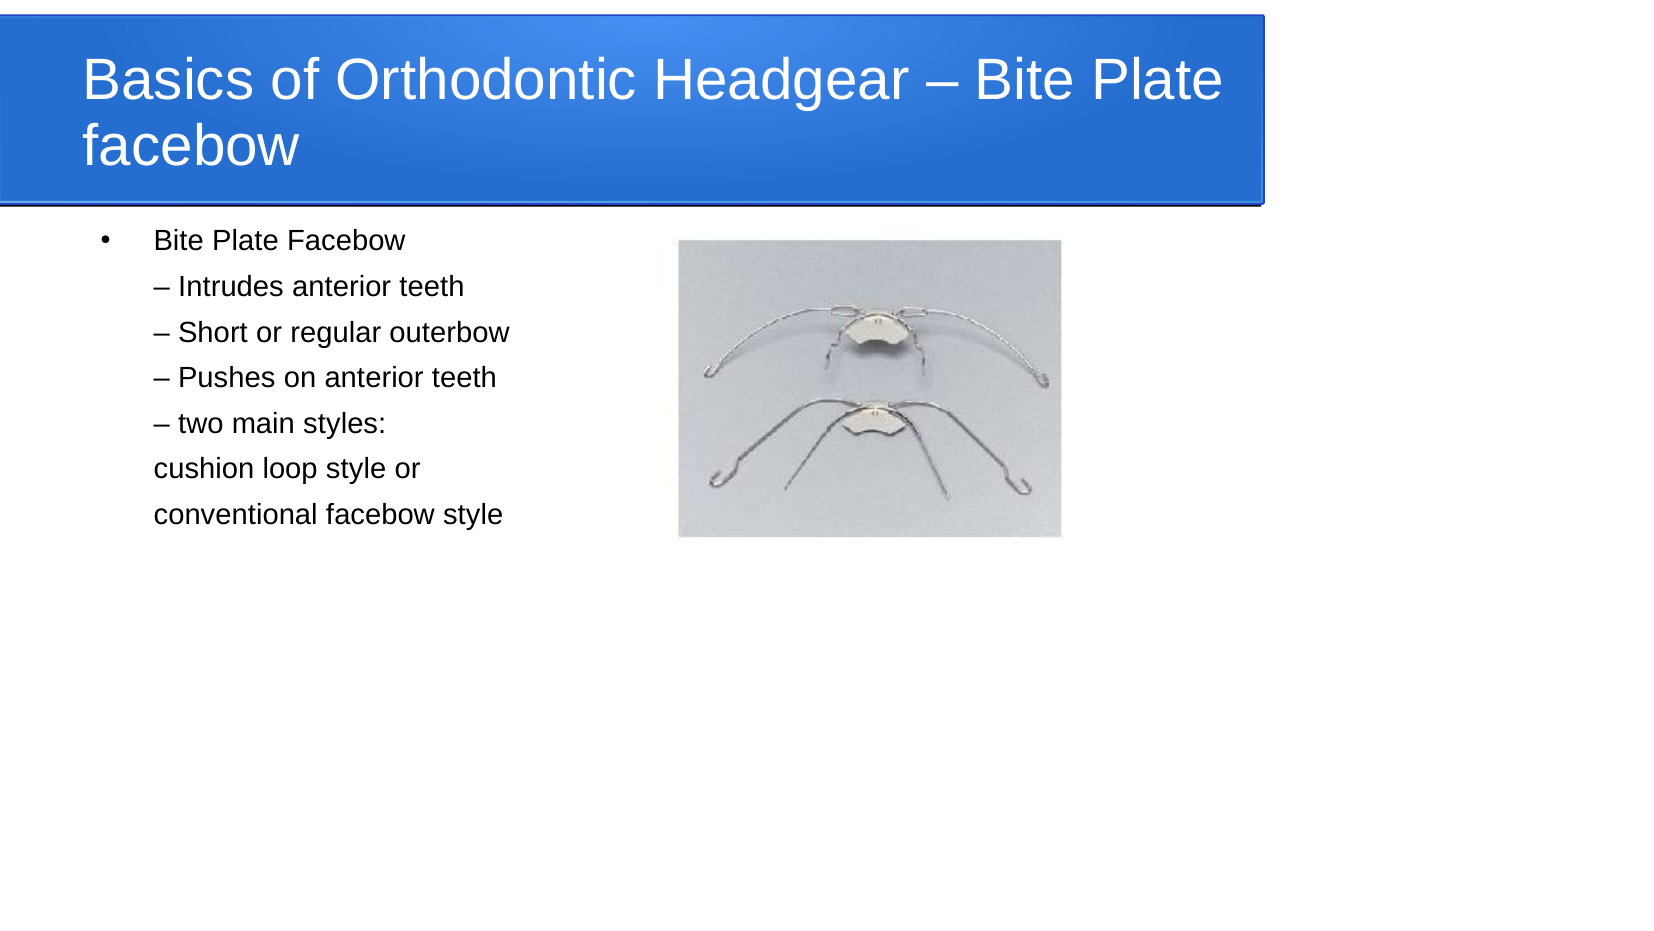

# Basics of Orthodontic Headgear – Bite Plate facebow
Bite Plate Facebow
– Intrudes anterior teeth
– Short or regular outerbow
– Pushes on anterior teeth
– two main styles:
cushion loop style or
conventional facebow style